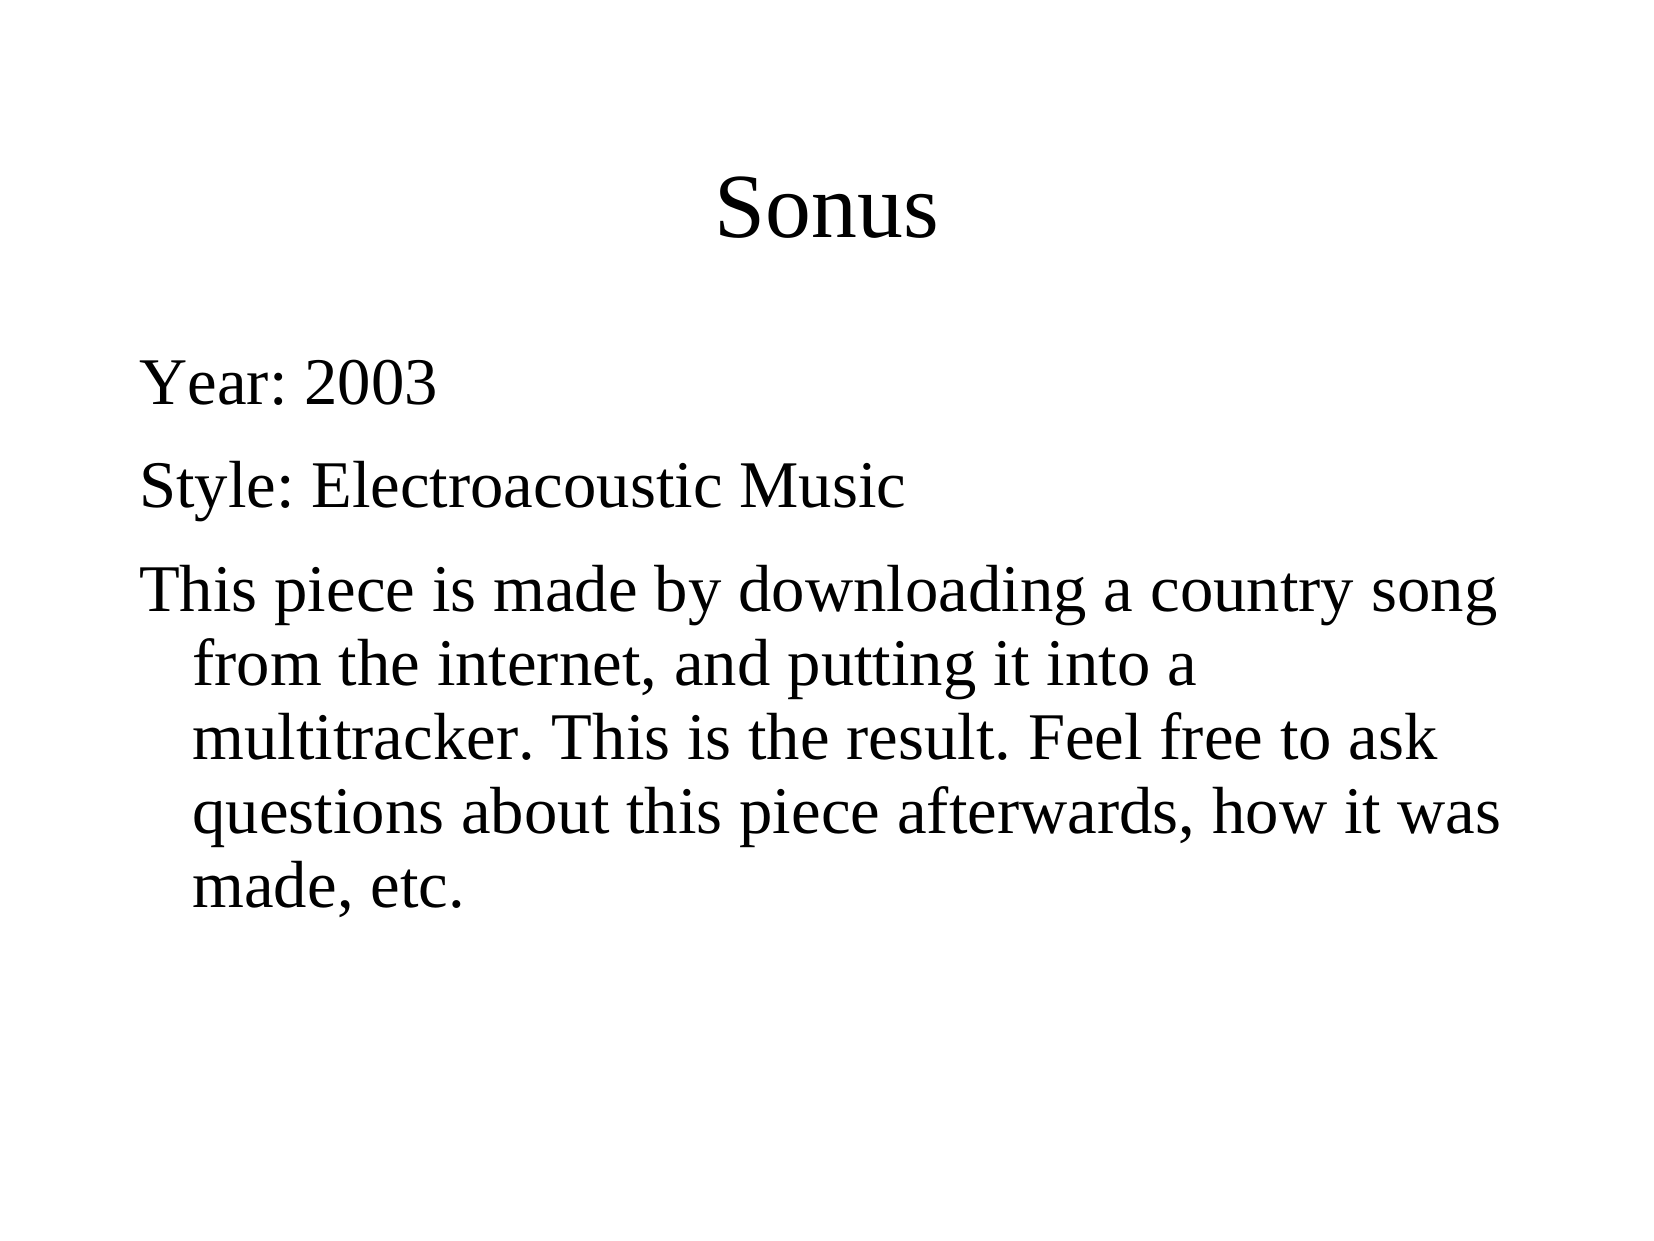

# Sonus
Year: 2003
Style: Electroacoustic Music
This piece is made by downloading a country song from the internet, and putting it into a multitracker. This is the result. Feel free to ask questions about this piece afterwards, how it was made, etc.